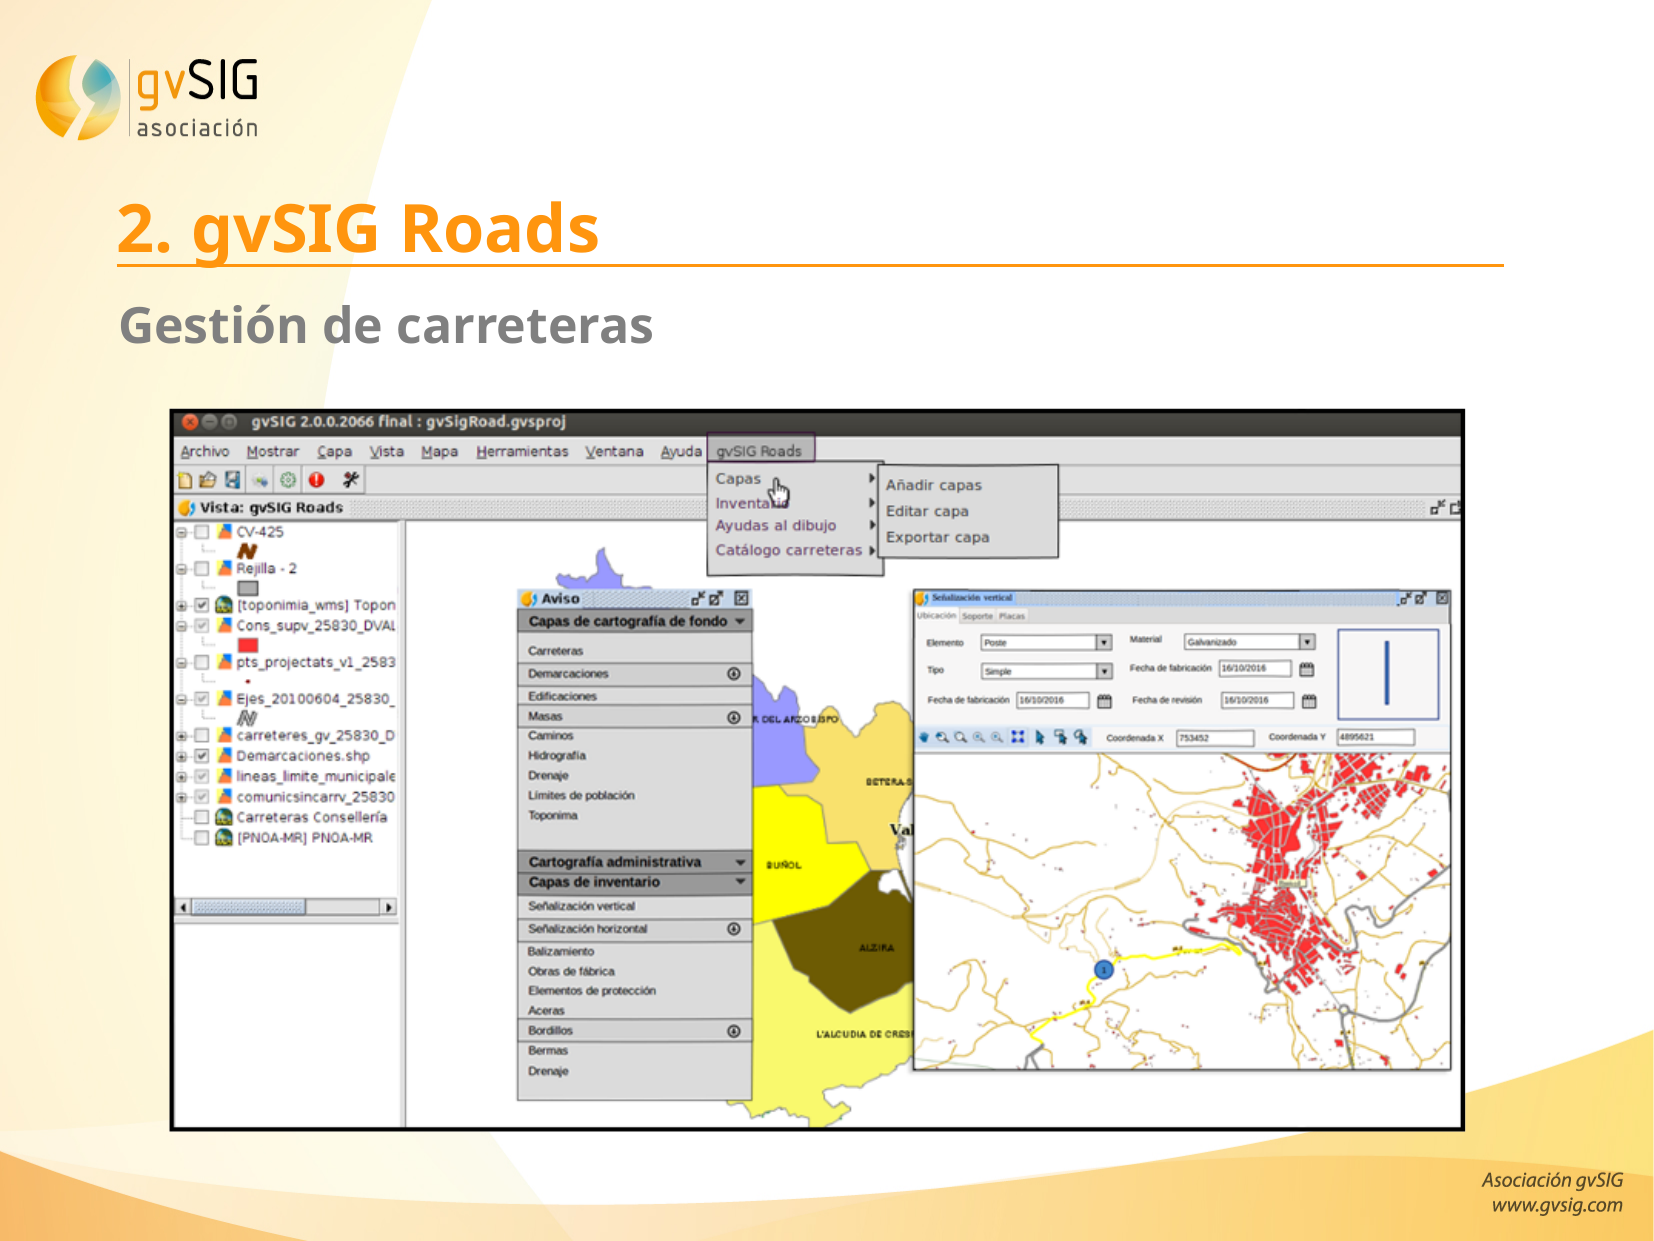

# 2. gvSIG Roads
Gestión de carreteras